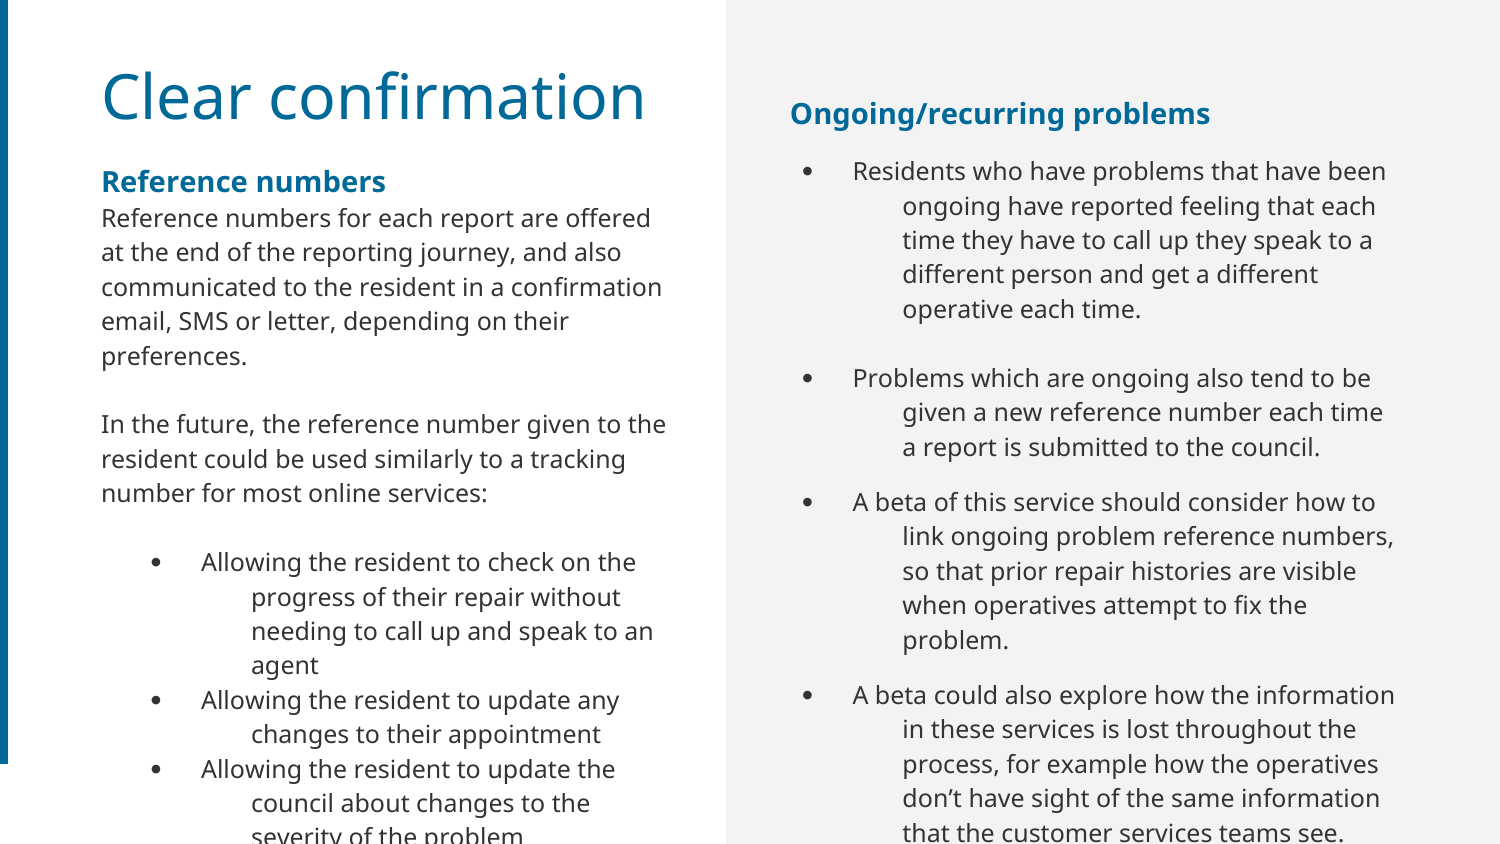

Clear confirmation
Ongoing/recurring problems
Residents who have problems that have been ongoing have reported feeling that each time they have to call up they speak to a different person and get a different operative each time.
Problems which are ongoing also tend to be given a new reference number each time a report is submitted to the council.
A beta of this service should consider how to link ongoing problem reference numbers, so that prior repair histories are visible when operatives attempt to fix the problem.
A beta could also explore how the information in these services is lost throughout the process, for example how the operatives don’t have sight of the same information that the customer services teams see.
Reference numbers
Reference numbers for each report are offered at the end of the reporting journey, and also communicated to the resident in a confirmation email, SMS or letter, depending on their preferences.
In the future, the reference number given to the resident could be used similarly to a tracking number for most online services:
Allowing the resident to check on the progress of their repair without needing to call up and speak to an agent
Allowing the resident to update any changes to their appointment
Allowing the resident to update the council about changes to the severity of the problem